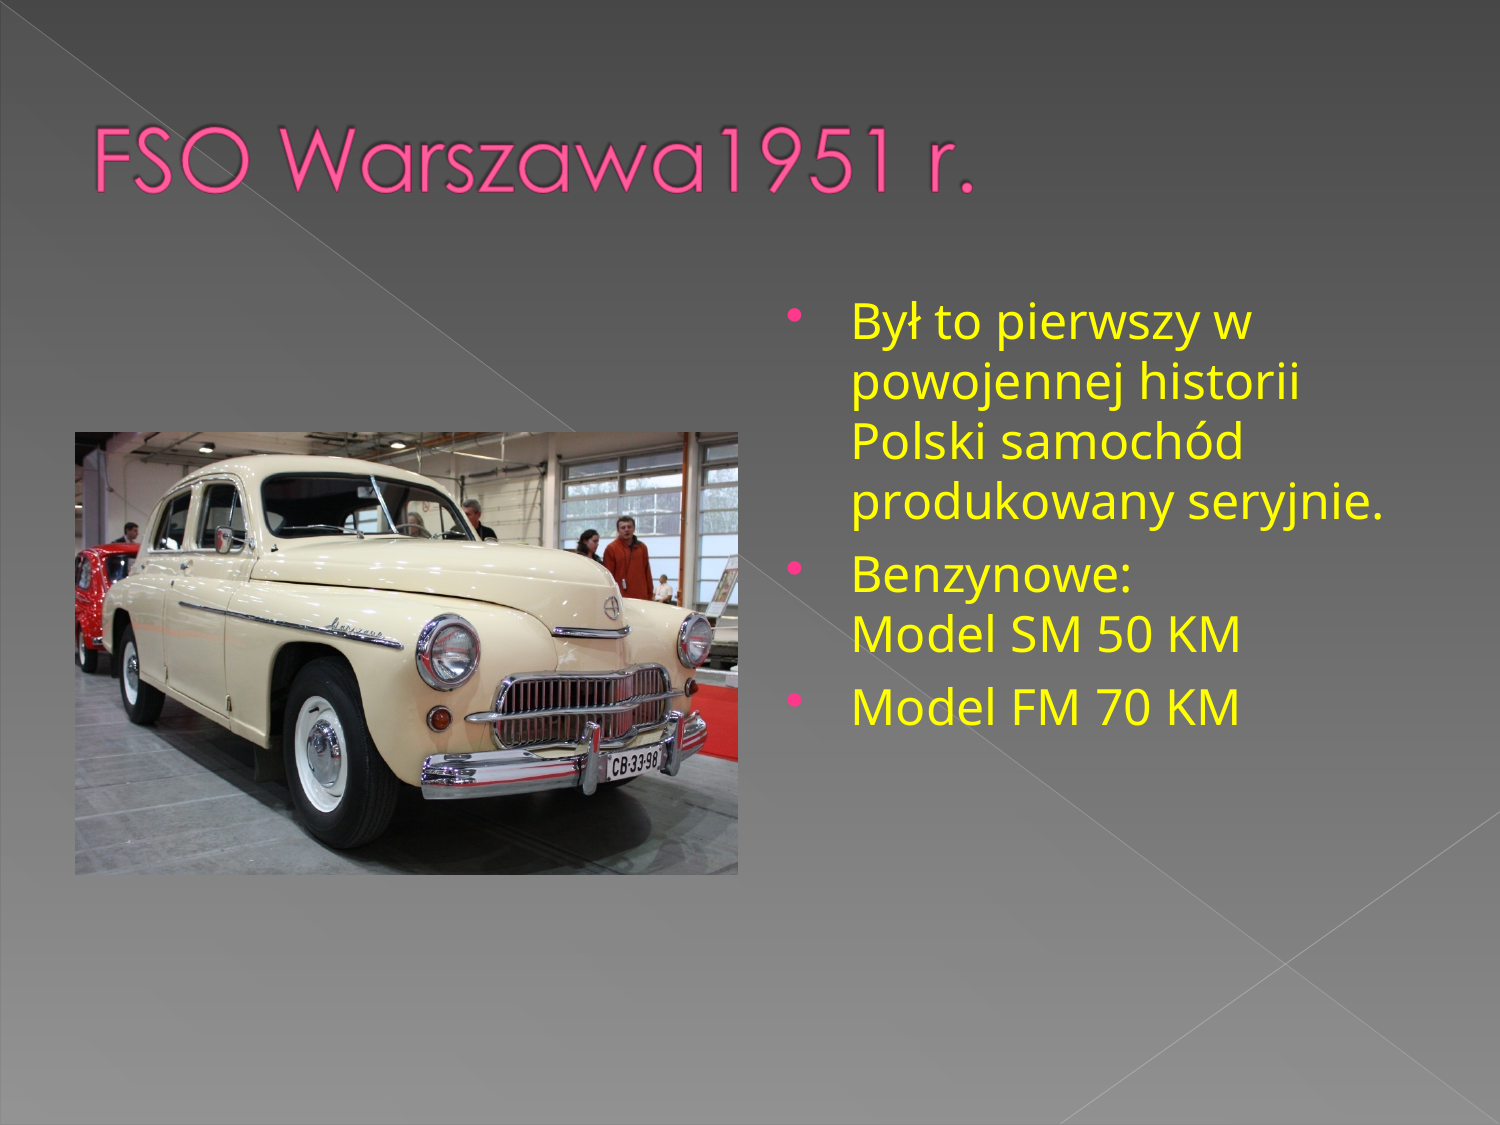

Był to pierwszy w powojennej historii Polski samochód produkowany seryjnie.
Benzynowe:
Model SM 50 KM
Model FM 70 KM